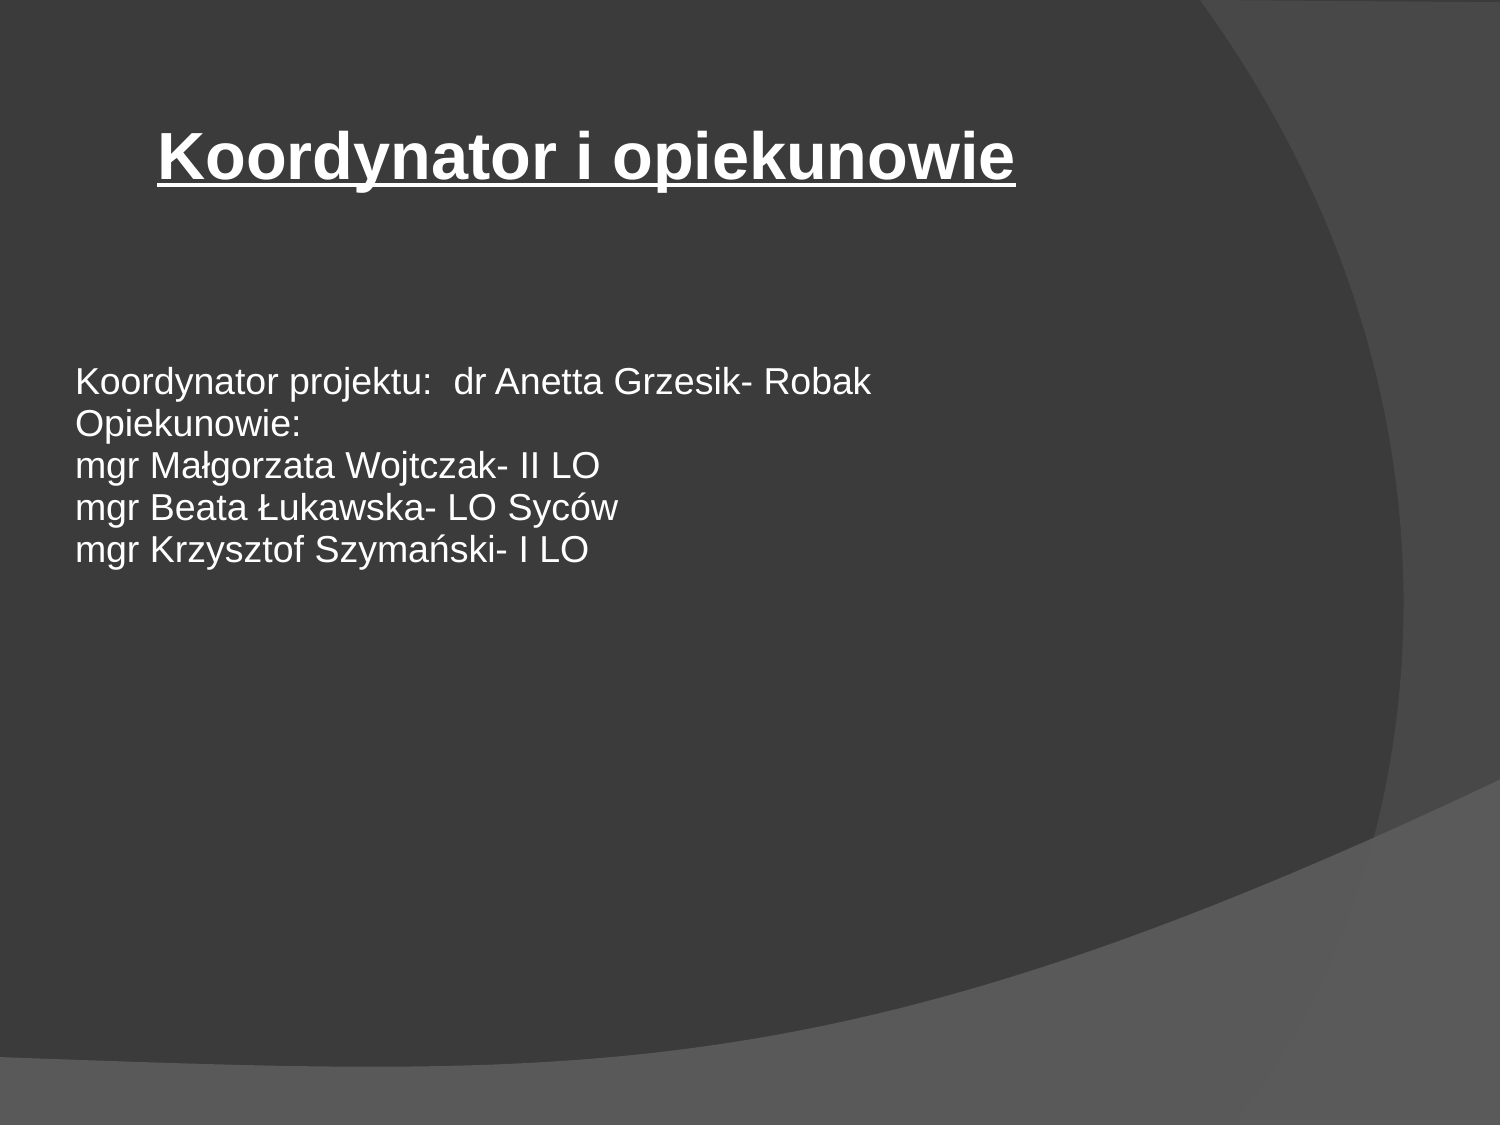

Koordynator i opiekunowie
# Koordynator projektu: dr Anetta Grzesik- Robak Opiekunowie: mgr Małgorzata Wojtczak- II LO mgr Beata Łukawska- LO Syców mgr Krzysztof Szymański- I LO